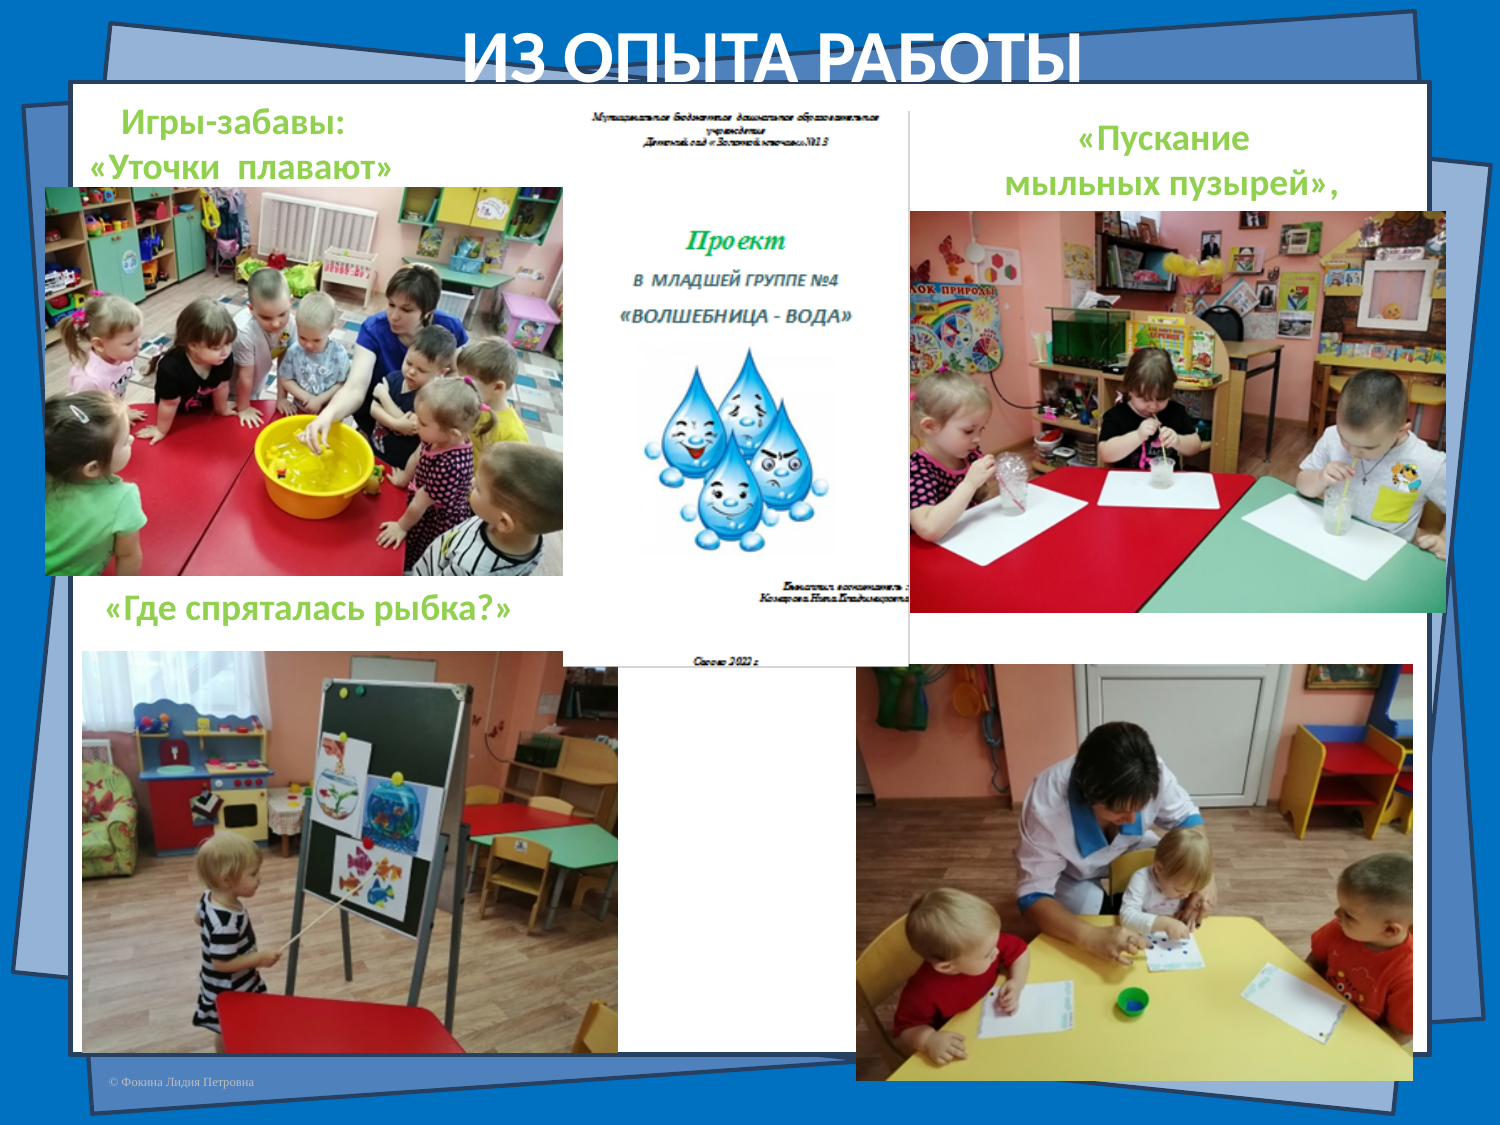

ИЗ ОПЫТА РАБОТЫ
Игры-забавы:
«Уточки плавают»
«Пускание
мыльных пузырей»,
«Где спряталась рыбка?»